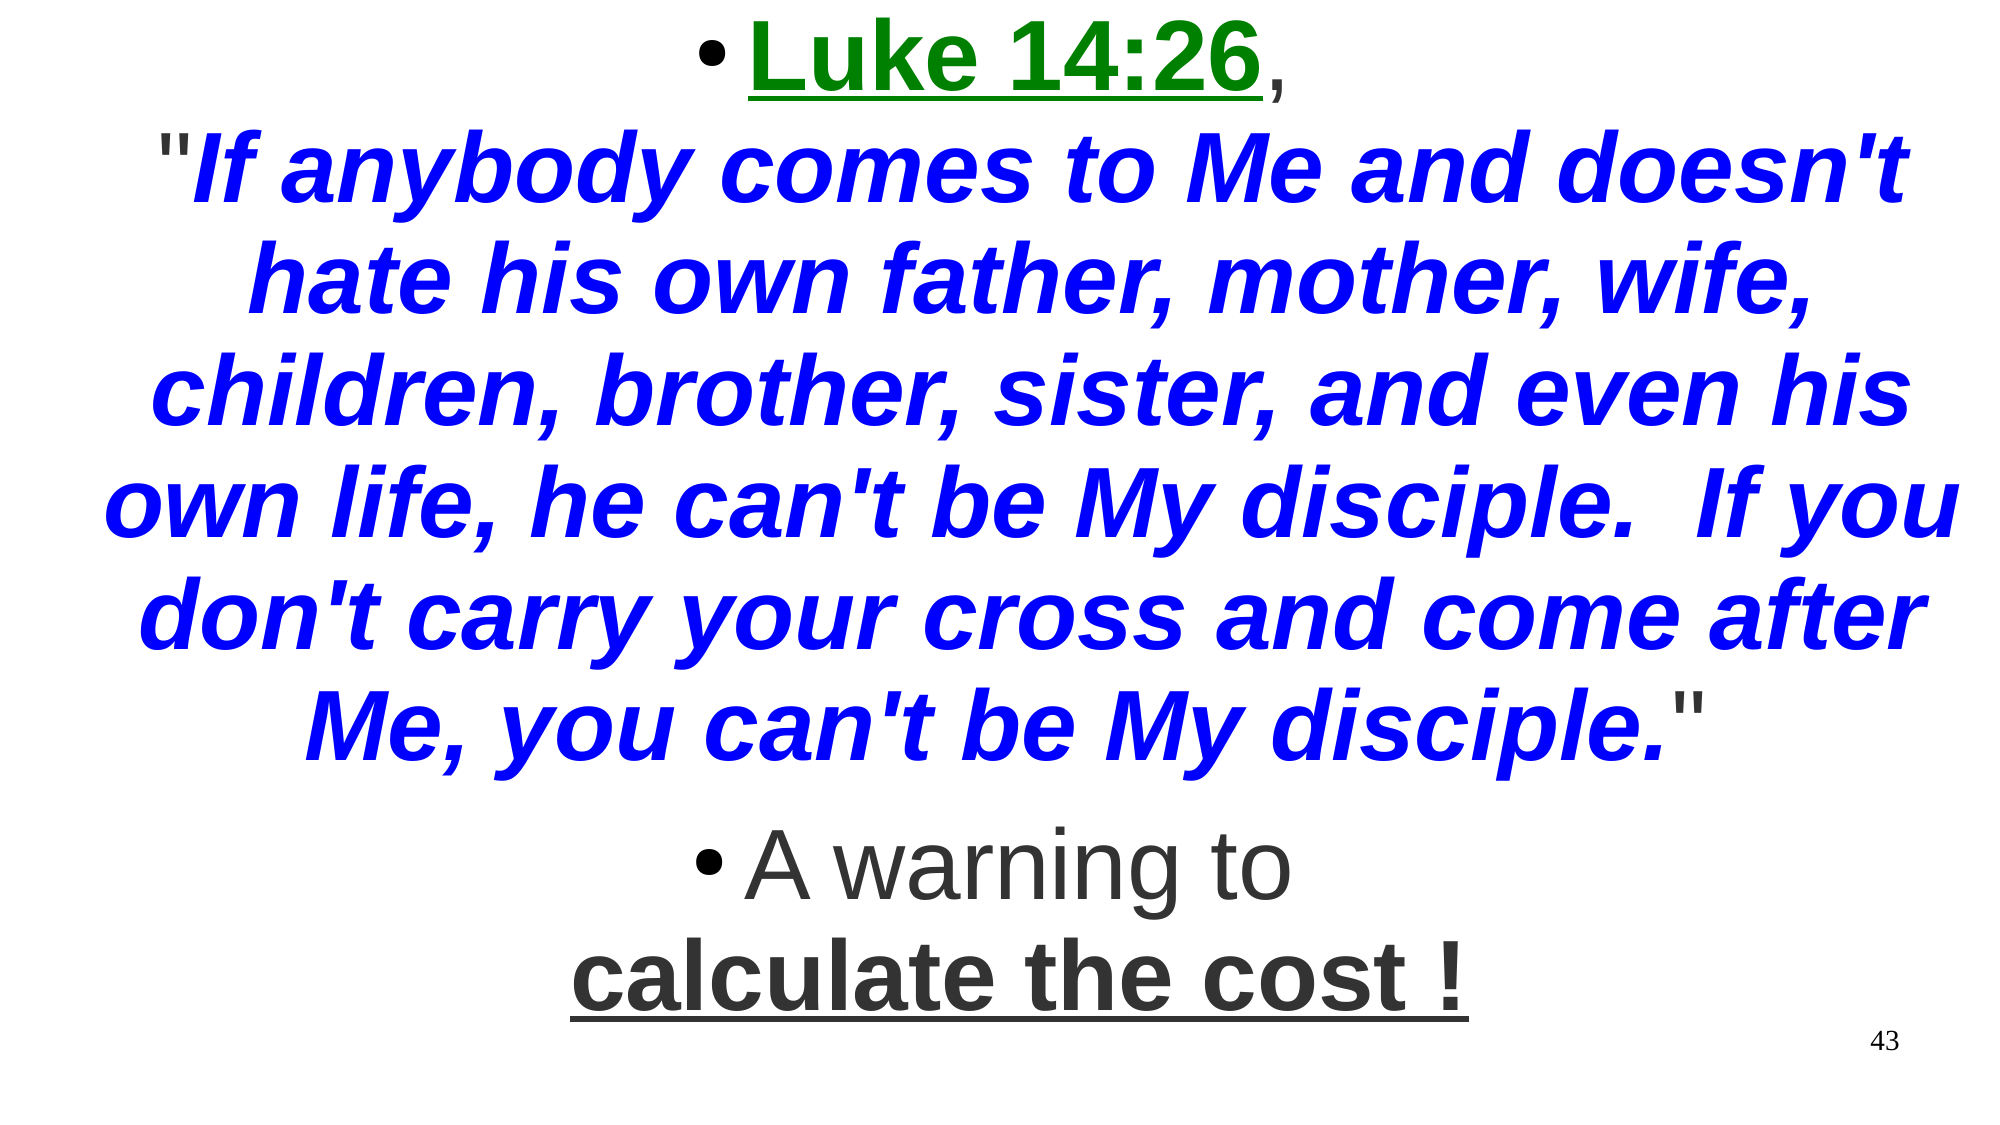

# Luke 14:26, "If anybody comes to Me and doesn't hate his own father, mother, wife, children, brother, sister, and even his own life, he can't be My disciple.  If you don't carry your cross and come after Me, you can't be My disciple."
A warning to
calculate the cost !
43